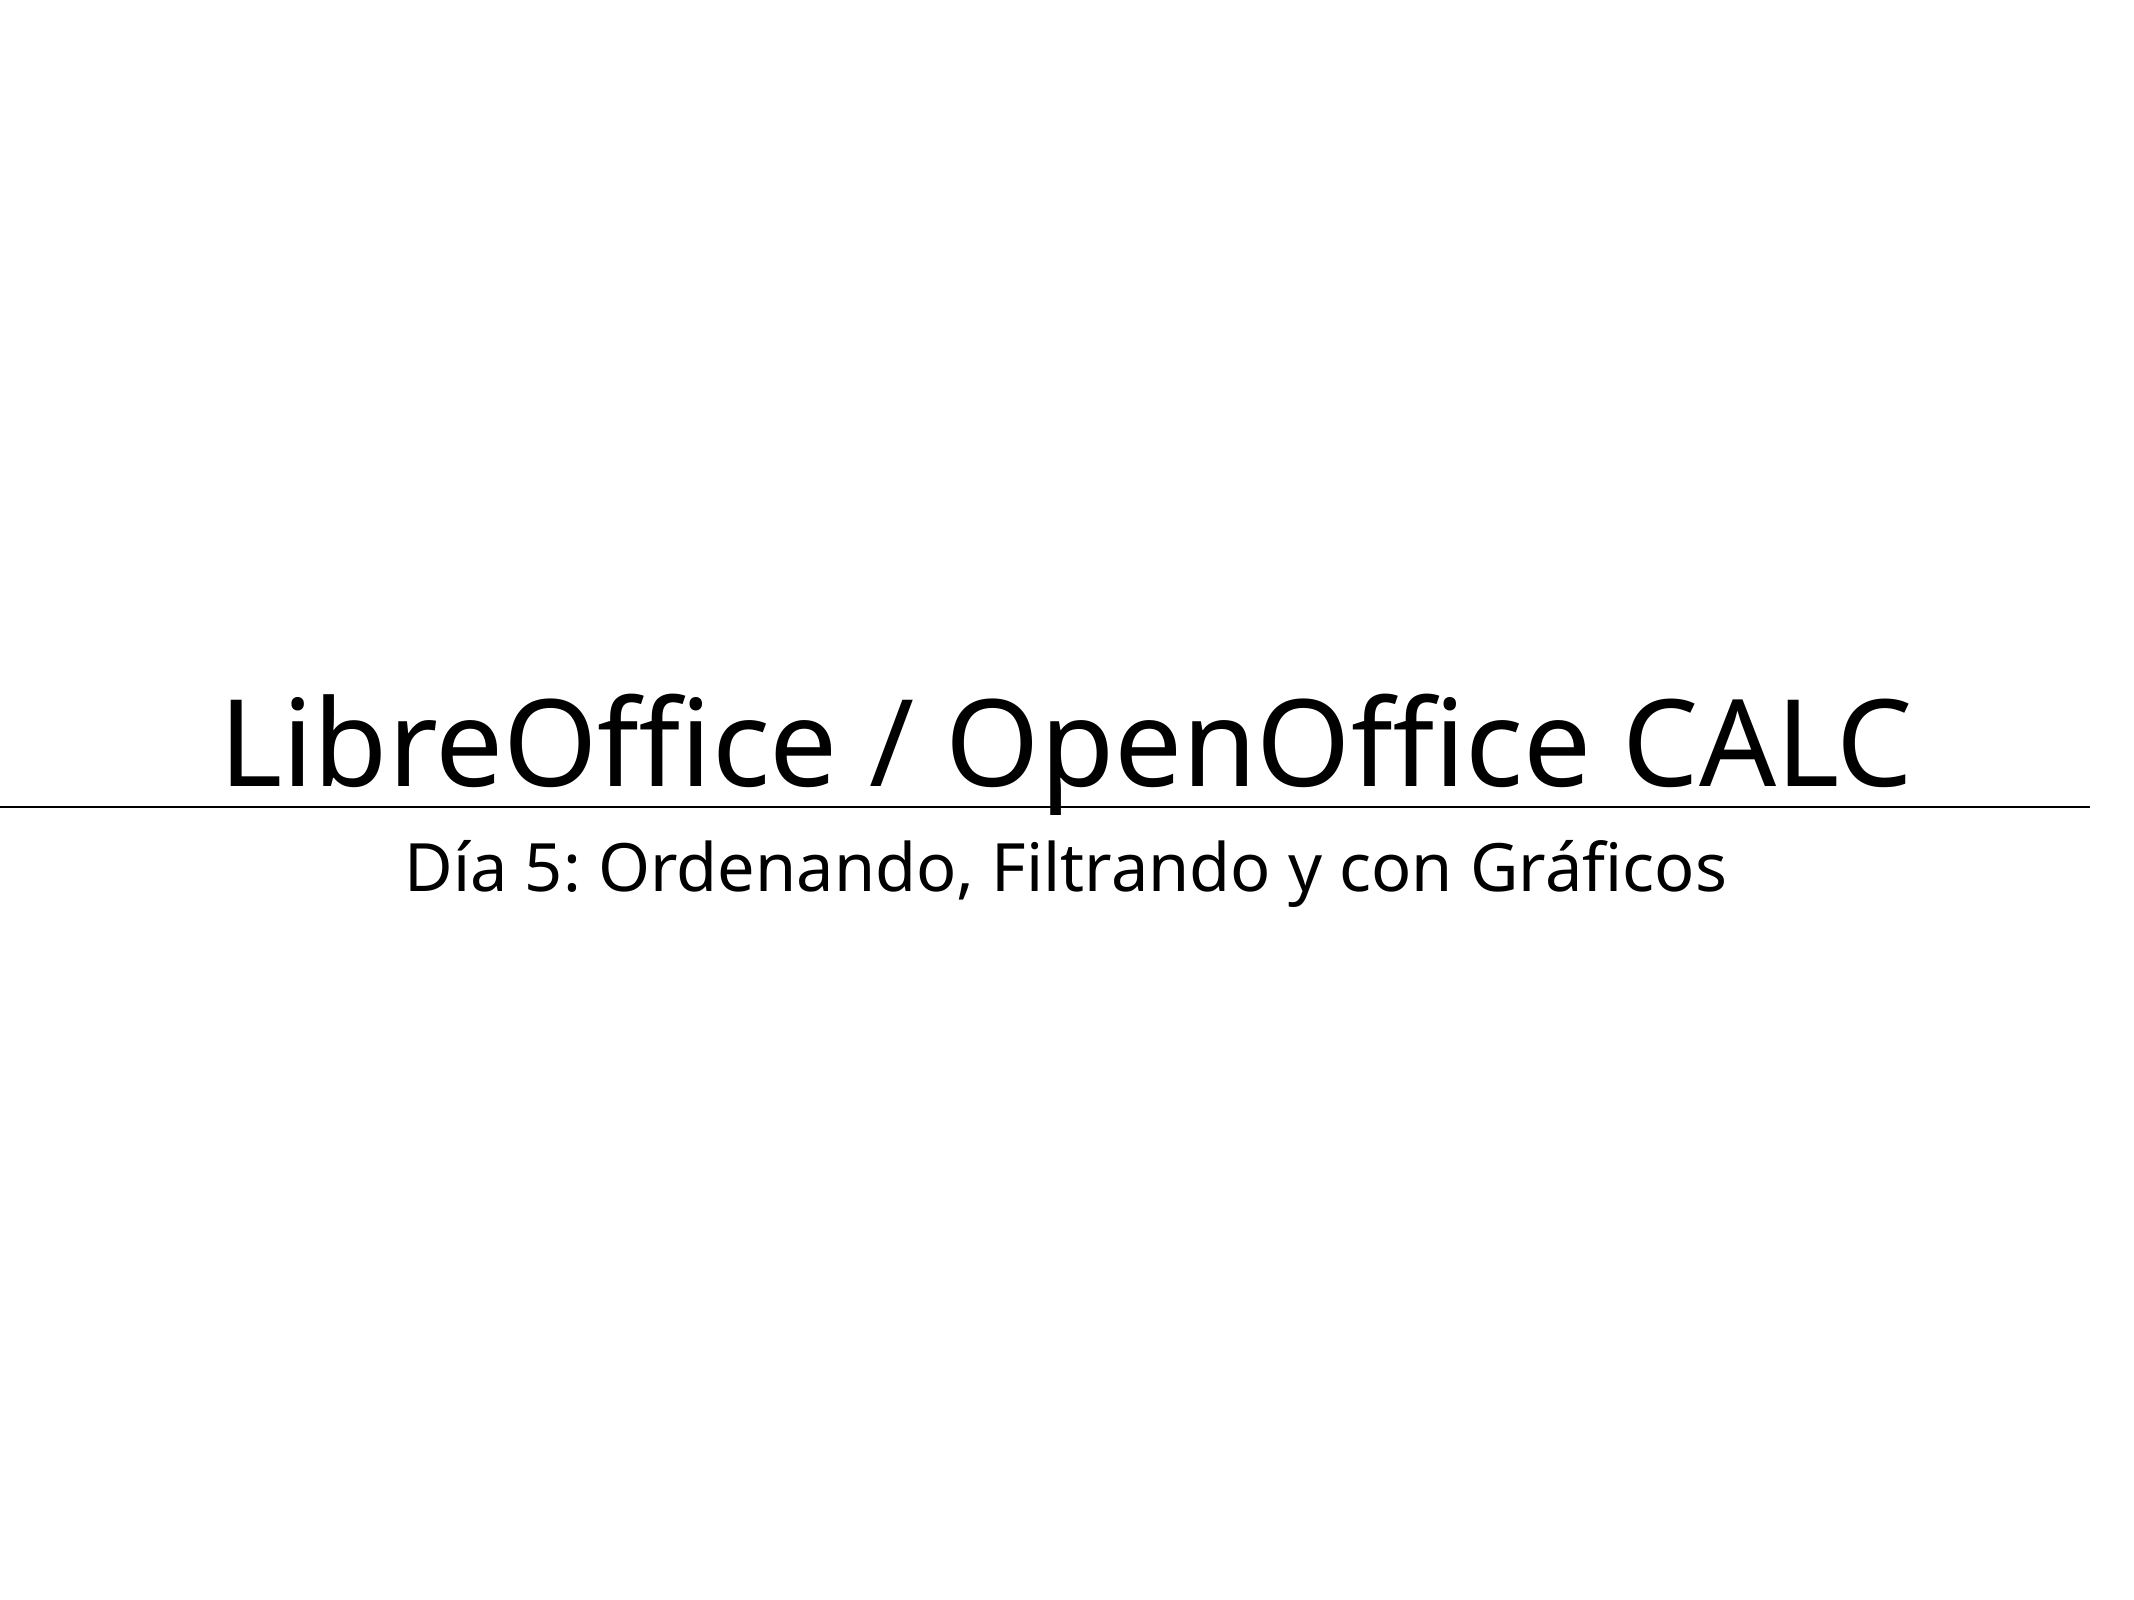

# LibreOffice / OpenOffice CALC
Día 5: Ordenando, Filtrando y con Gráficos